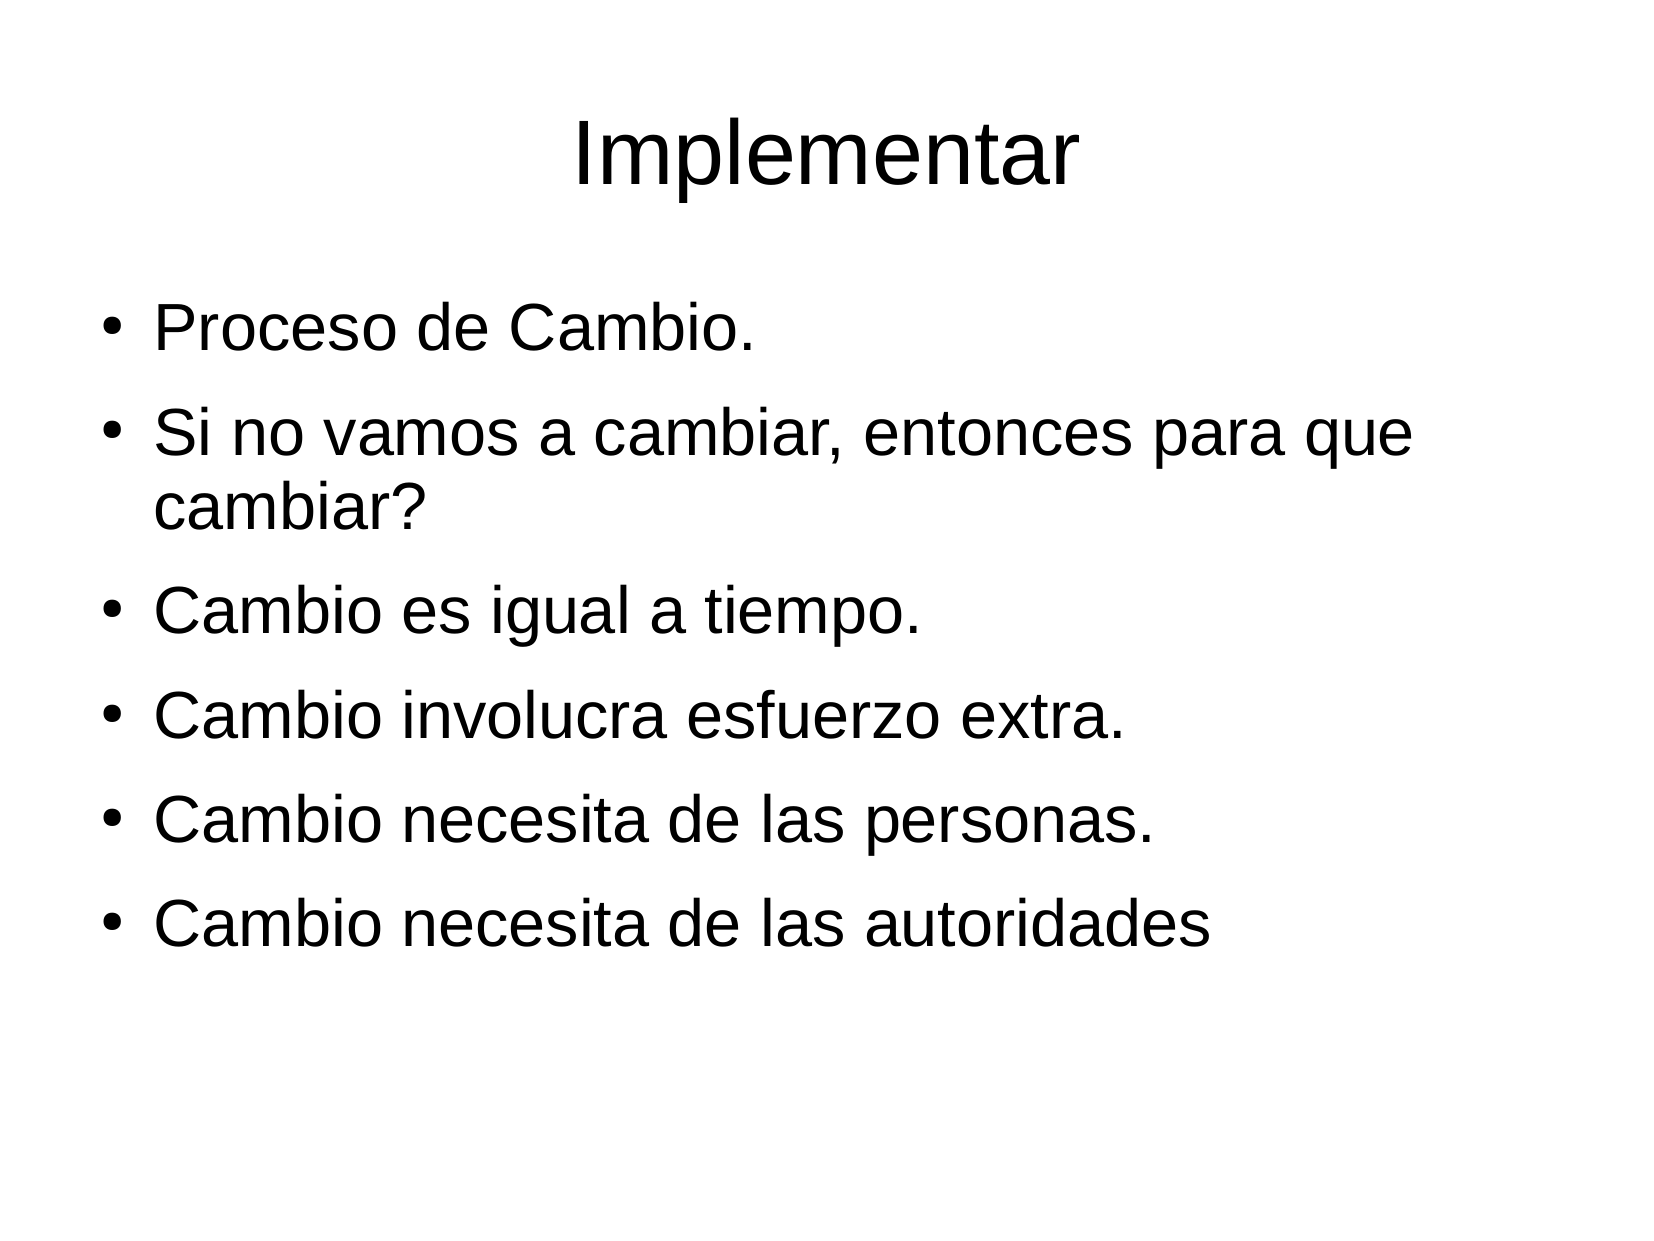

# Implementar
Proceso de Cambio.
Si no vamos a cambiar, entonces para que cambiar?
Cambio es igual a tiempo.
Cambio involucra esfuerzo extra.
Cambio necesita de las personas.
Cambio necesita de las autoridades